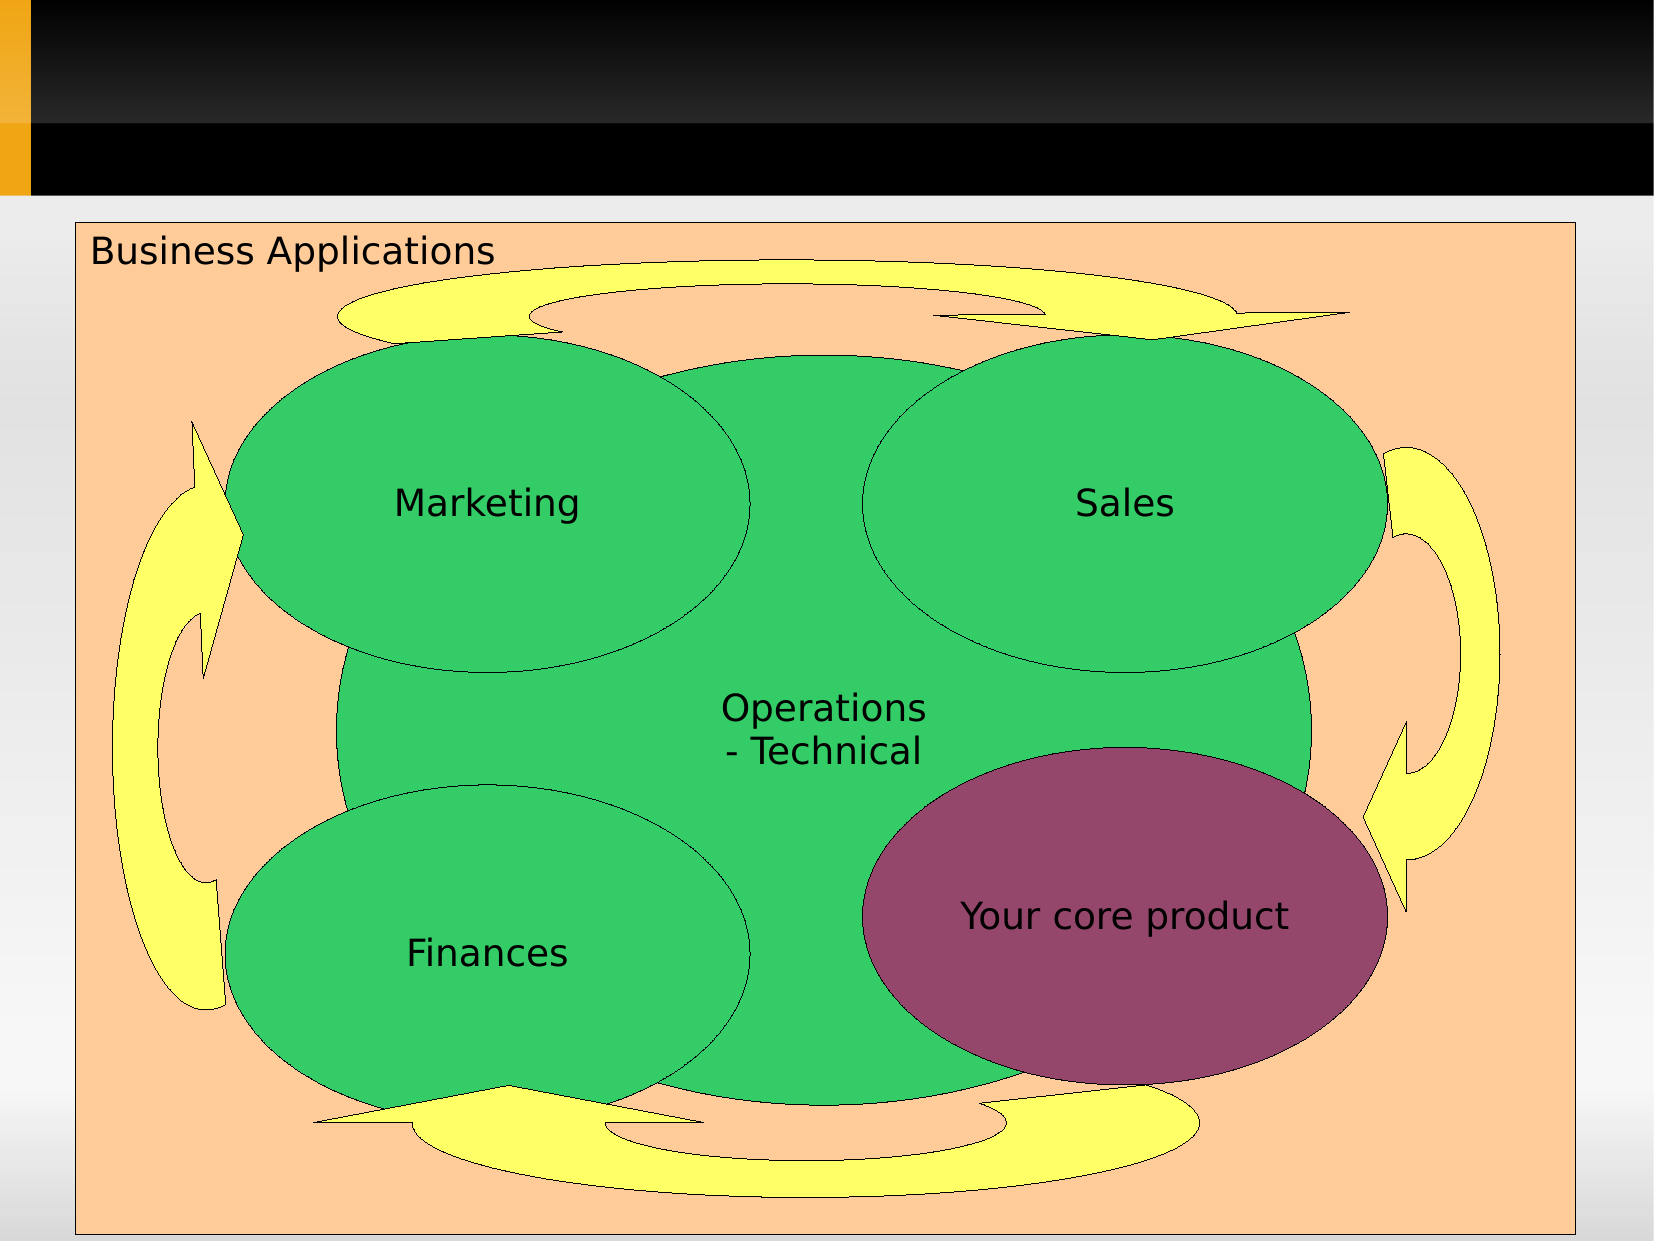

#
Business Applications
Marketing
Sales
Operations
- Technical
Your core product
Finances